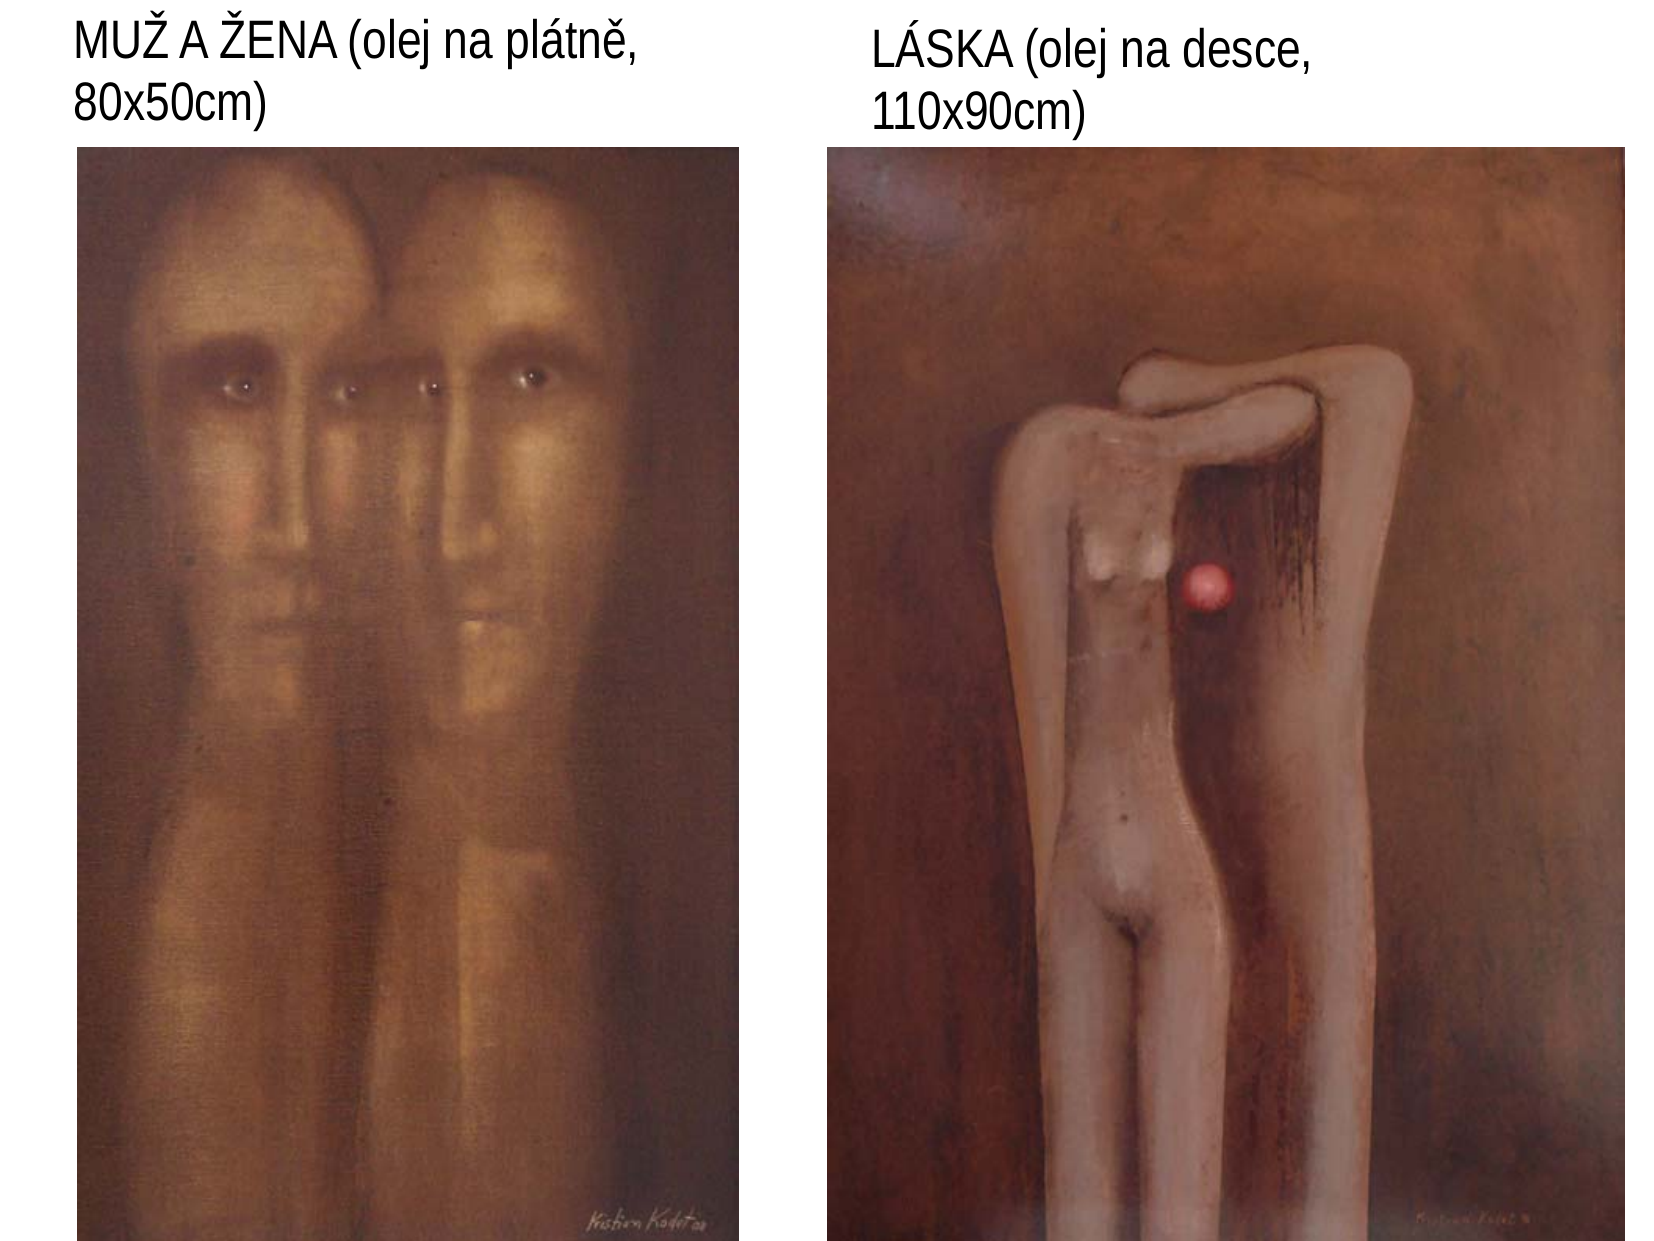

MUŽ A ŽENA (olej na plátně, 80x50cm)
LÁSKA (olej na desce, 110x90cm)